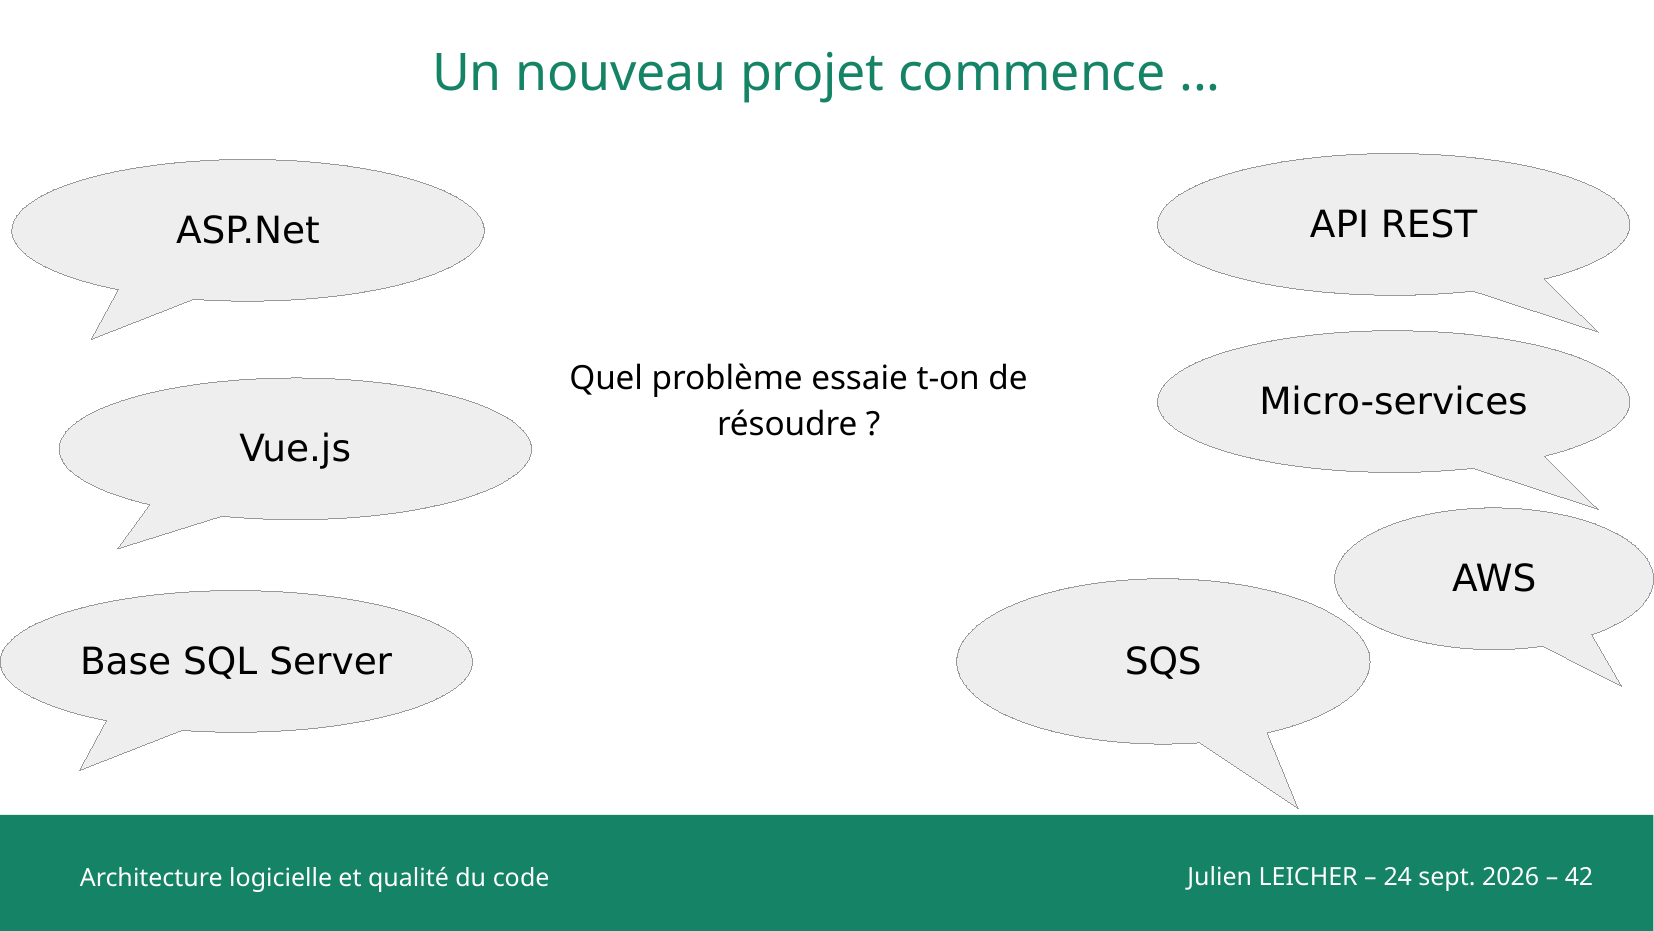

Un nouveau projet commence ...
API REST
ASP.Net
Micro-services
Quel problème essaie t-on de résoudre ?
Vue.js
AWS
SQS
Base SQL Server
Julien LEICHER – –
Architecture logicielle et qualité du code